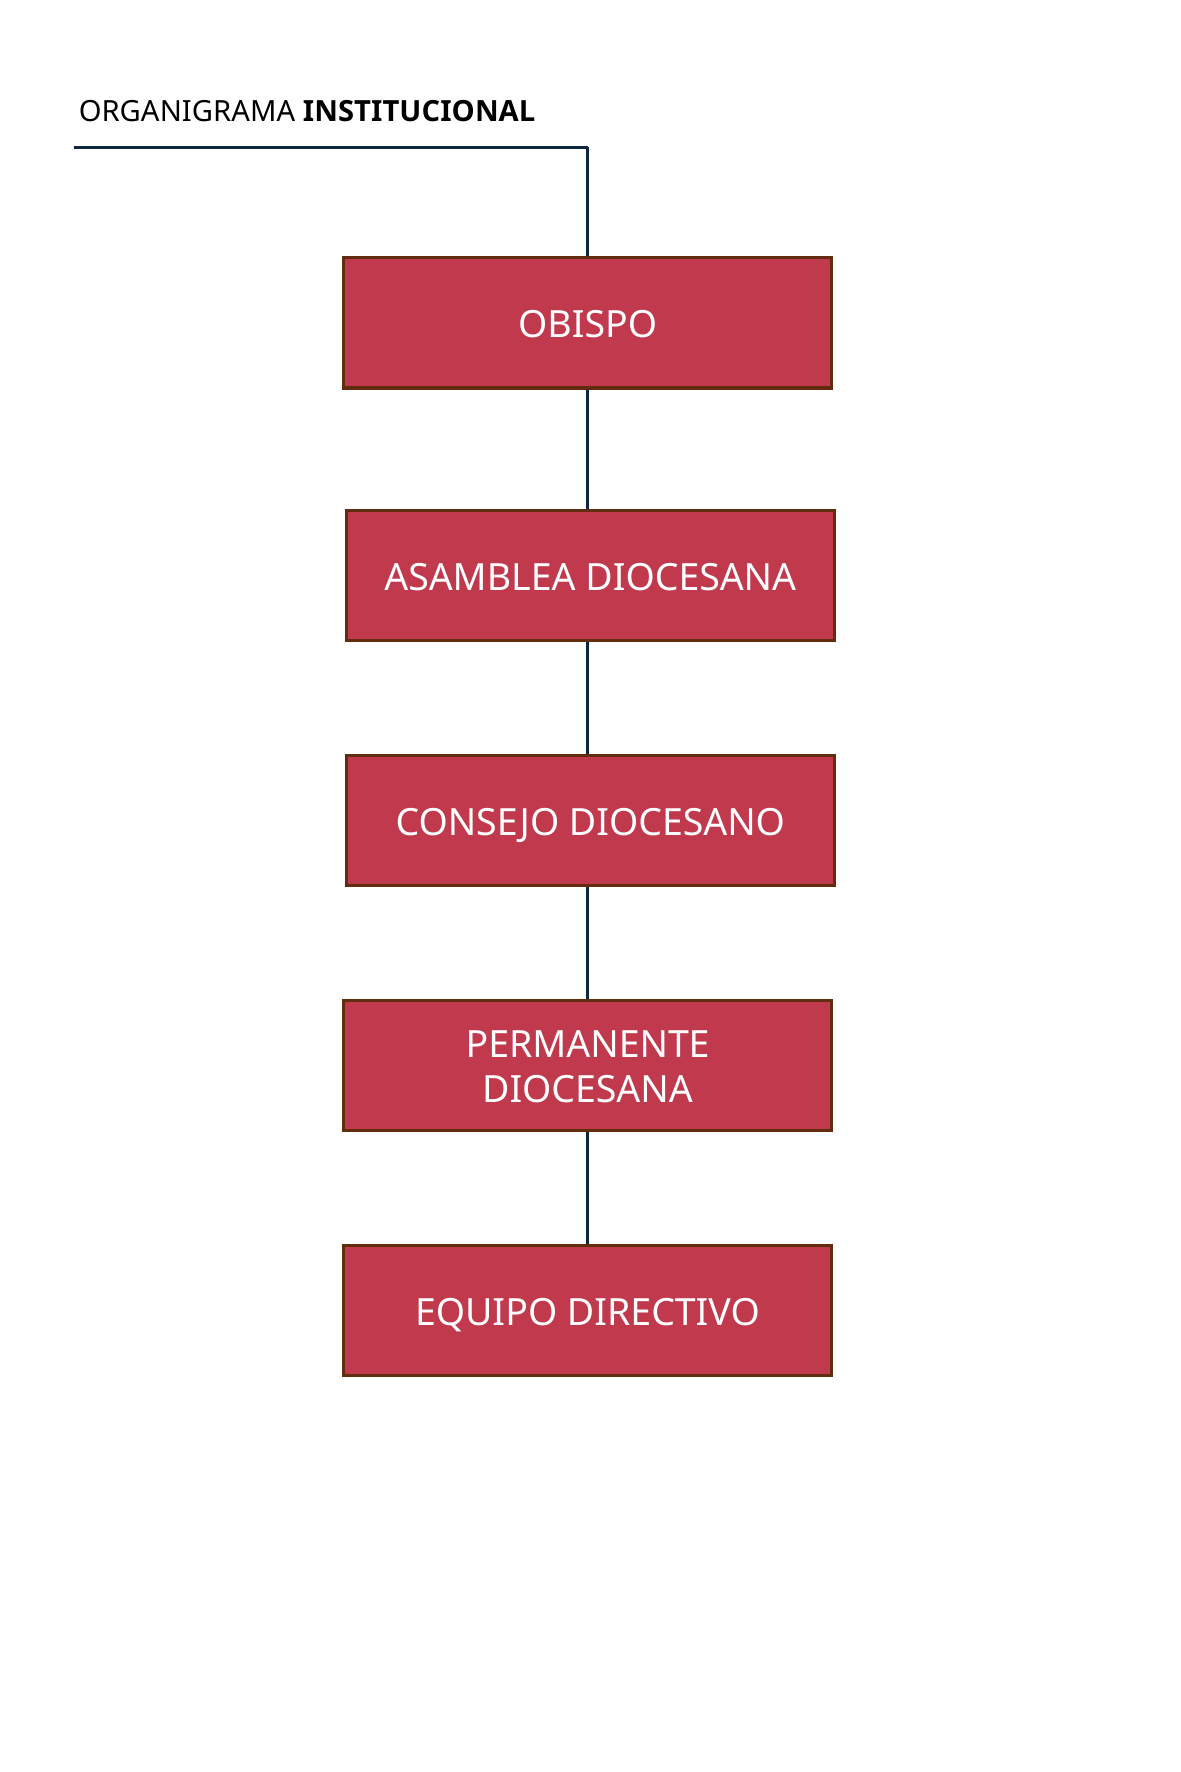

ORGANIGRAMA INSTITUCIONAL
OBISPO
ASAMBLEA DIOCESANA
CONSEJO DIOCESANO
PERMANENTE DIOCESANA
EQUIPO DIRECTIVO